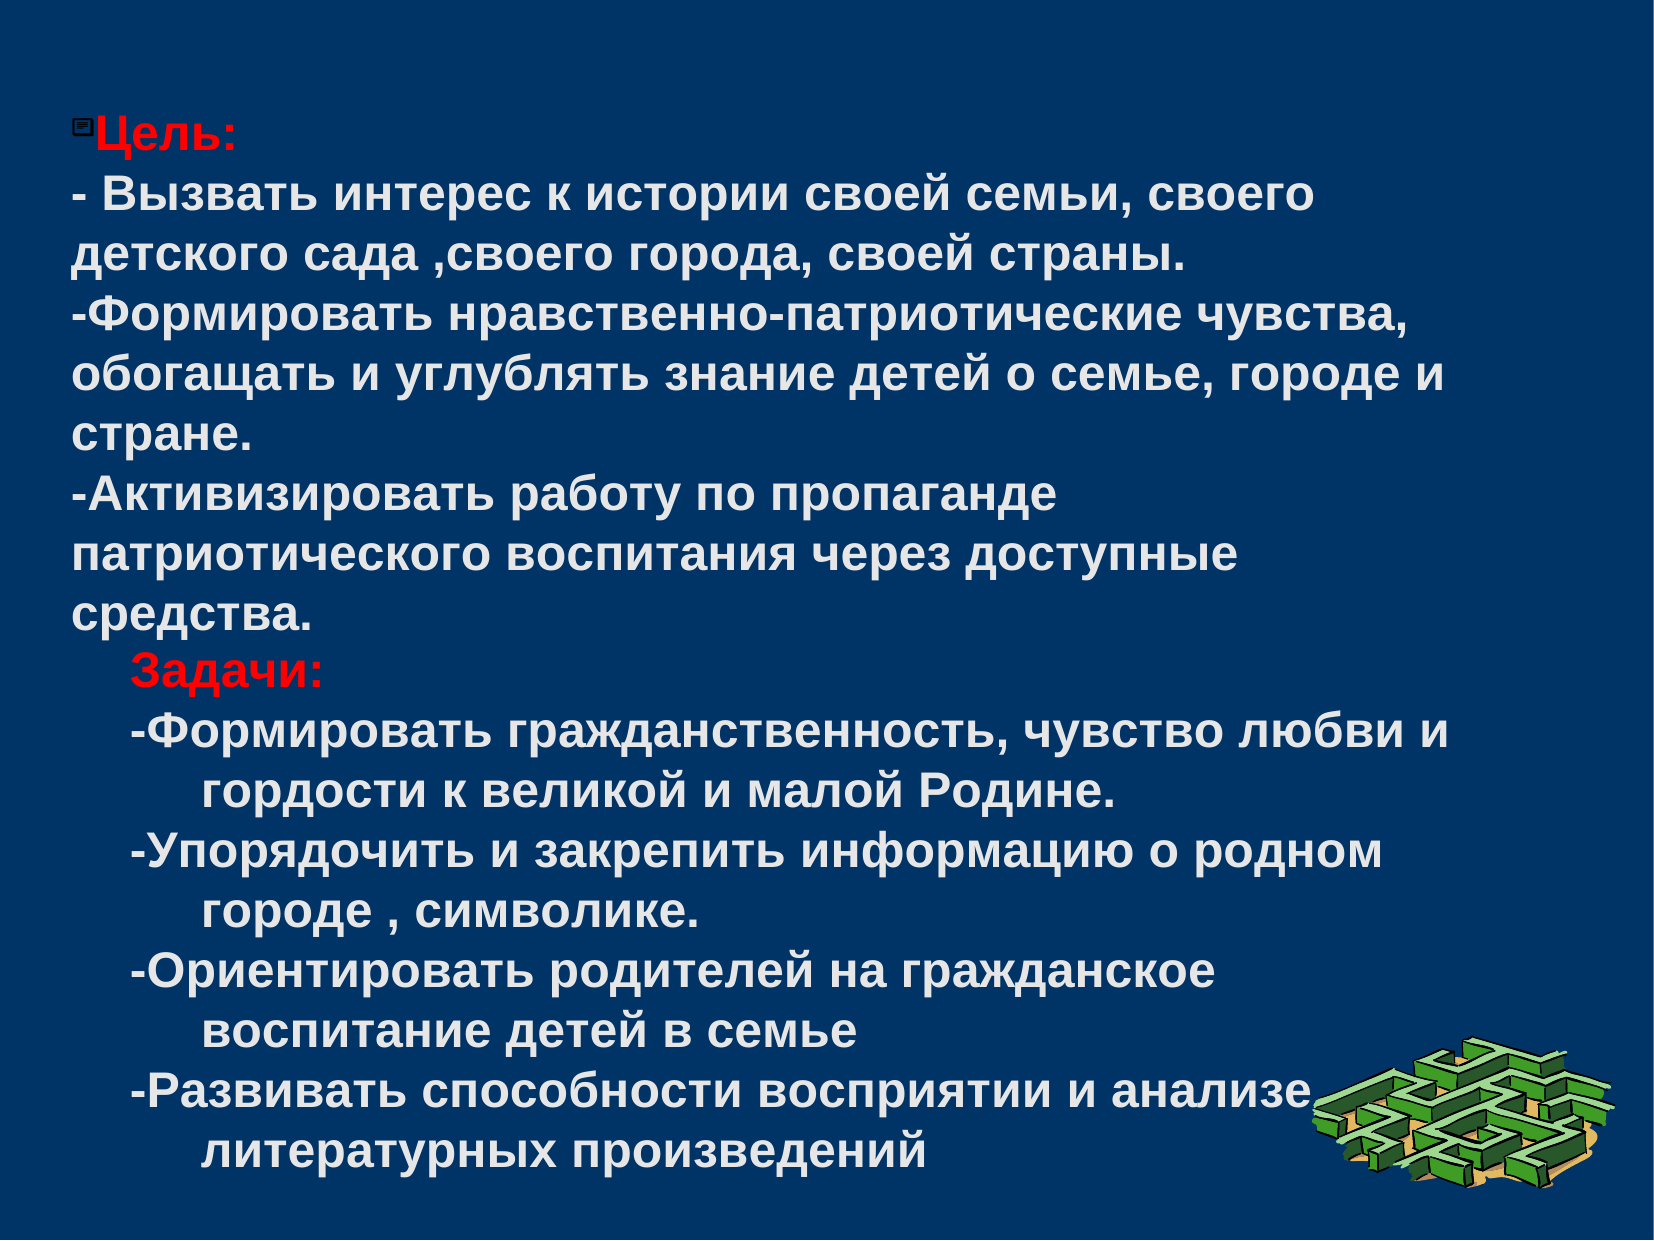

# Цель: - Вызвать интерес к истории своей семьи, своего детского сада ,своего города, своей страны. -Формировать нравственно-патриотические чувства, обогащать и углублять знание детей о семье, городе и стране. -Активизировать работу по пропаганде патриотического воспитания через доступные средства.
Задачи:
-Формировать гражданственность, чувство любви и гордости к великой и малой Родине.
-Упорядочить и закрепить информацию о родном городе , символике.
-Ориентировать родителей на гражданское воспитание детей в семье
-Развивать способности восприятии и анализе литературных произведений